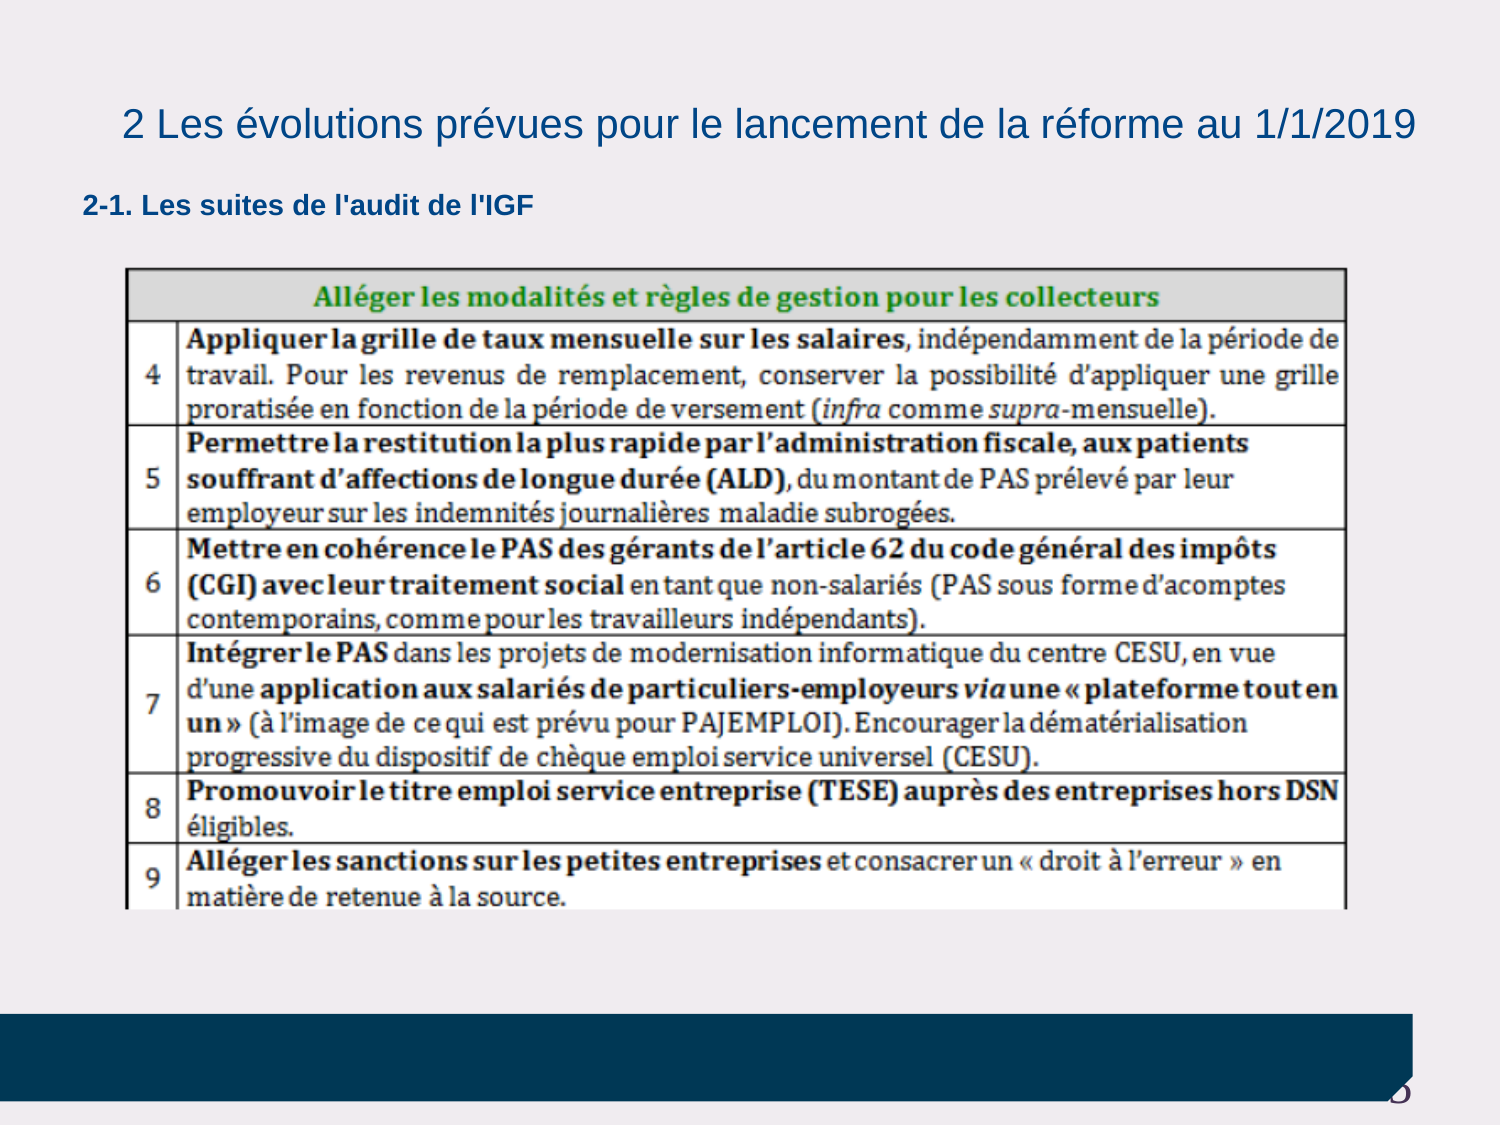

# 2 Les évolutions prévues pour le lancement de la réforme au 1/1/2019
2-1. Les suites de l'audit de l'IGF